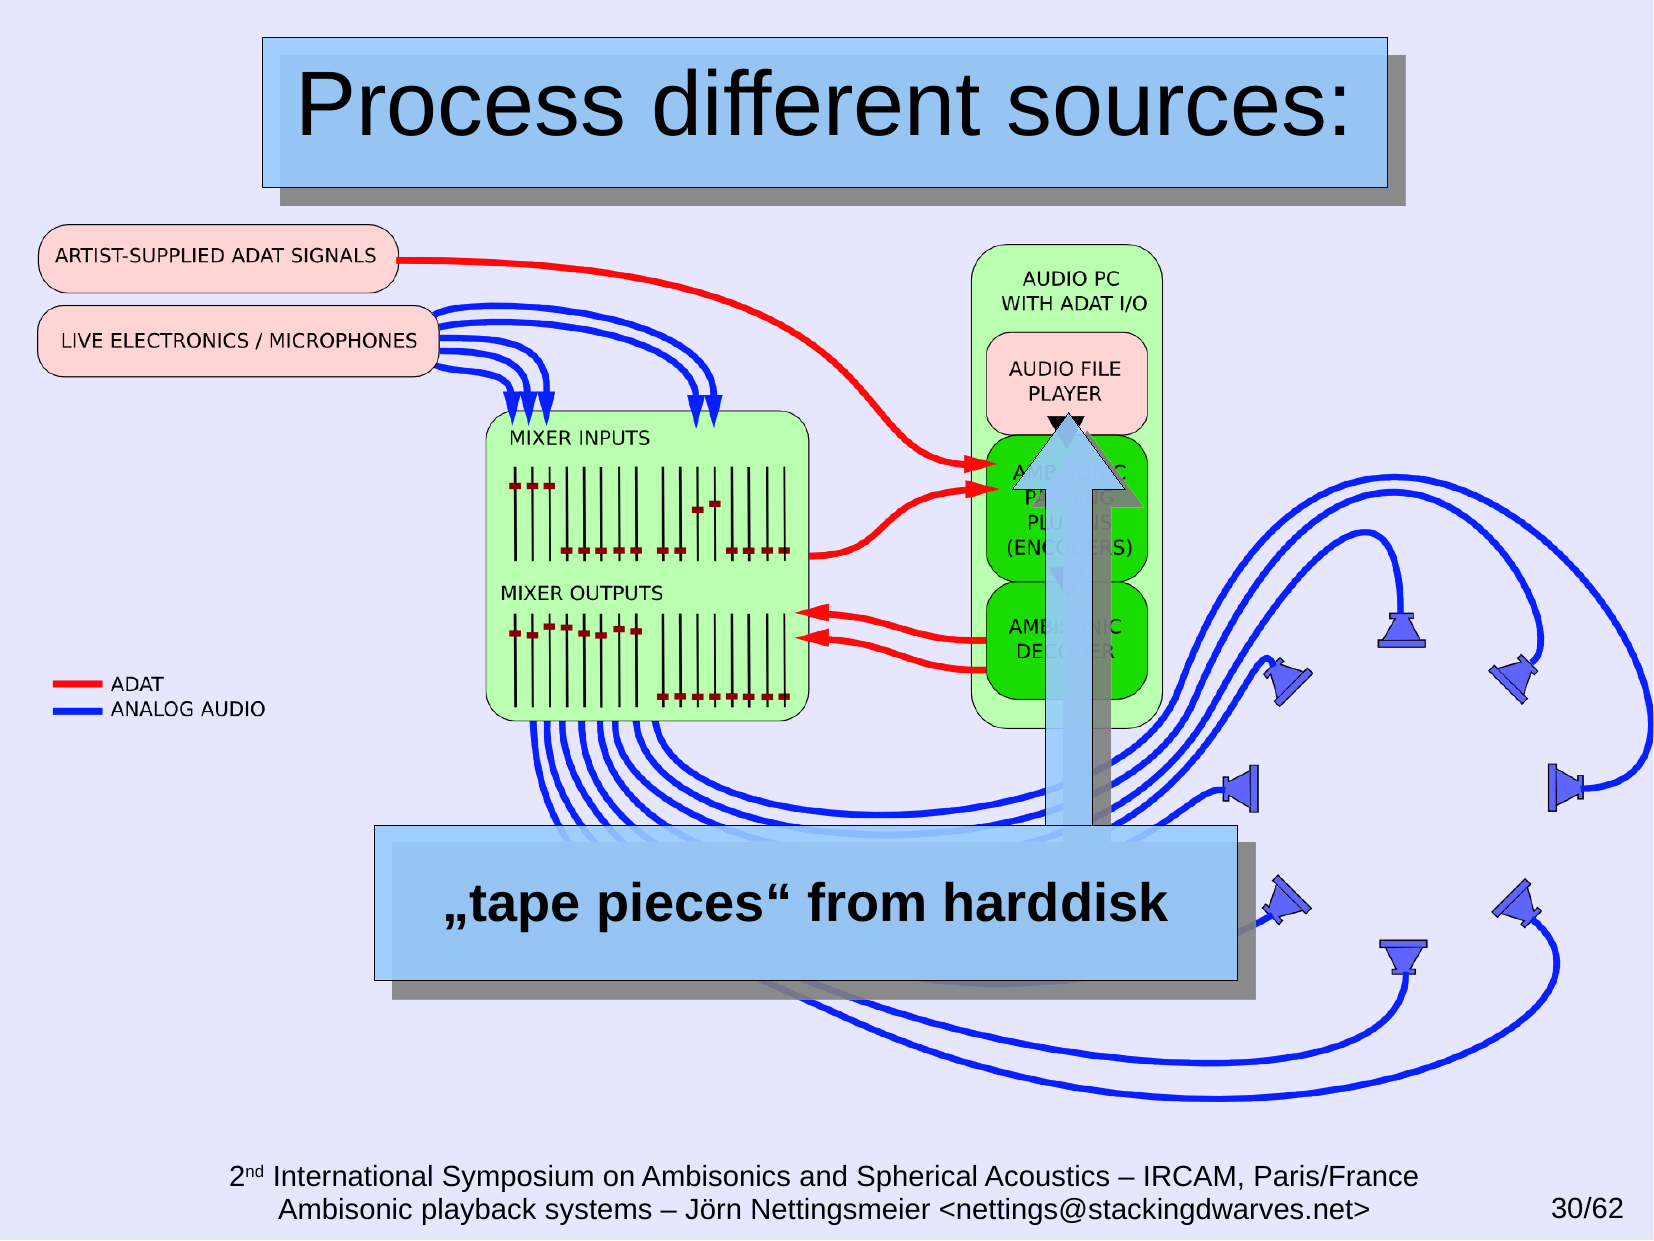

Process different sources:
#
„tape pieces“ from harddisk